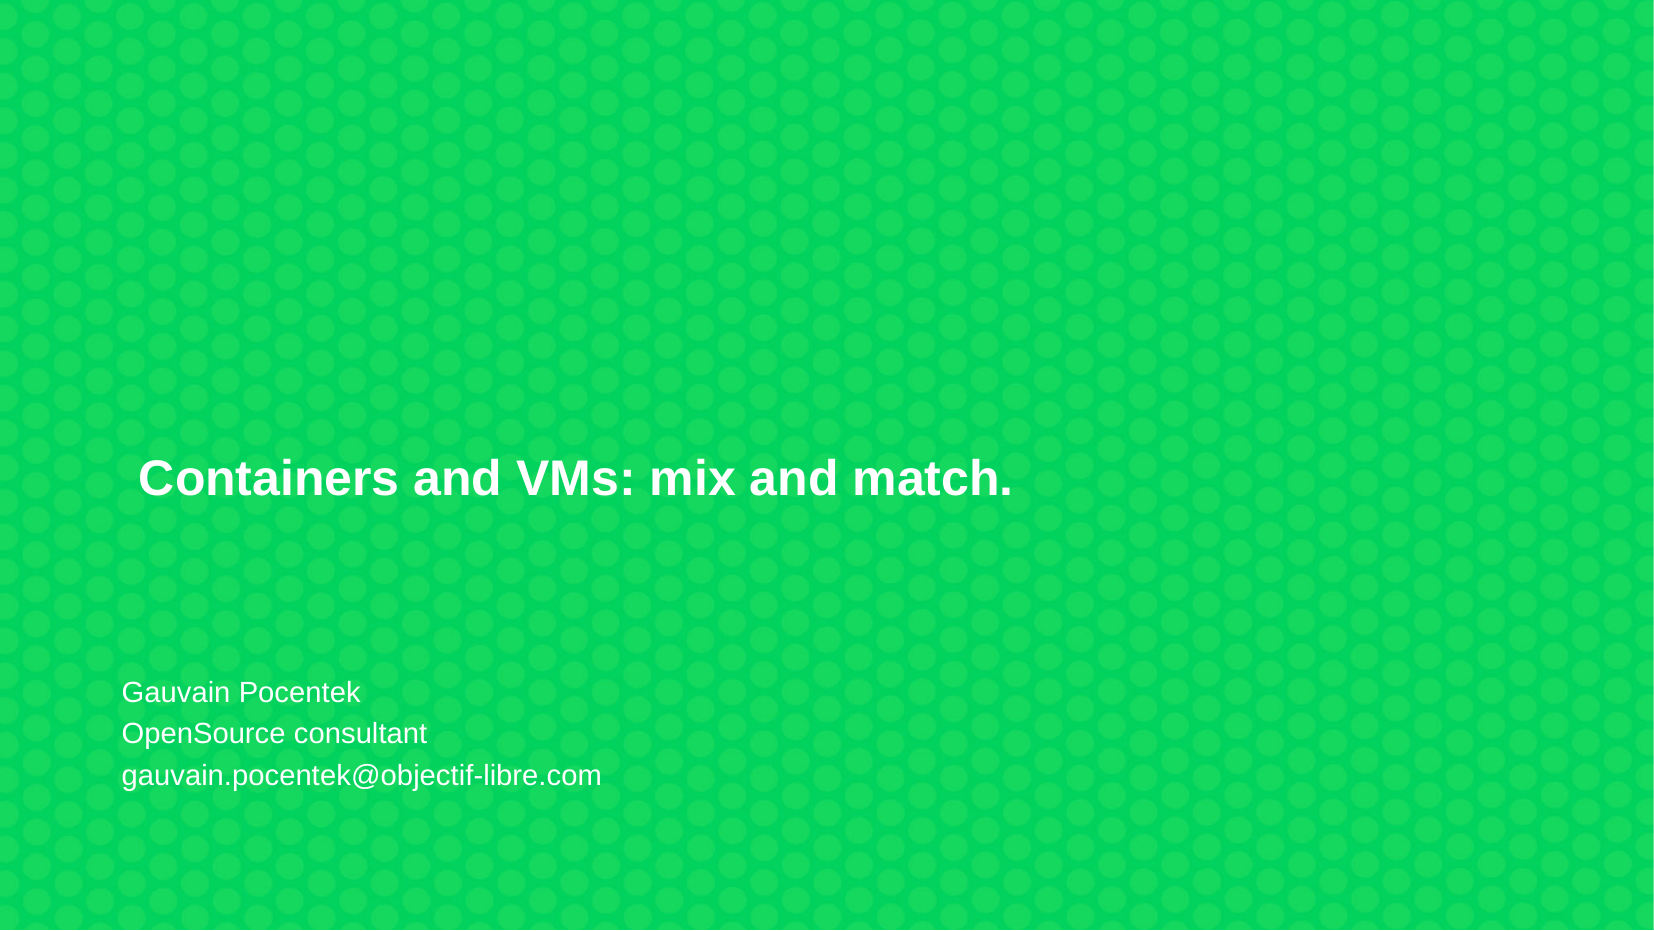

Containers and VMs: mix and match.
# Gauvain Pocentek
OpenSource consultant
gauvain.pocentek@objectif-libre.com